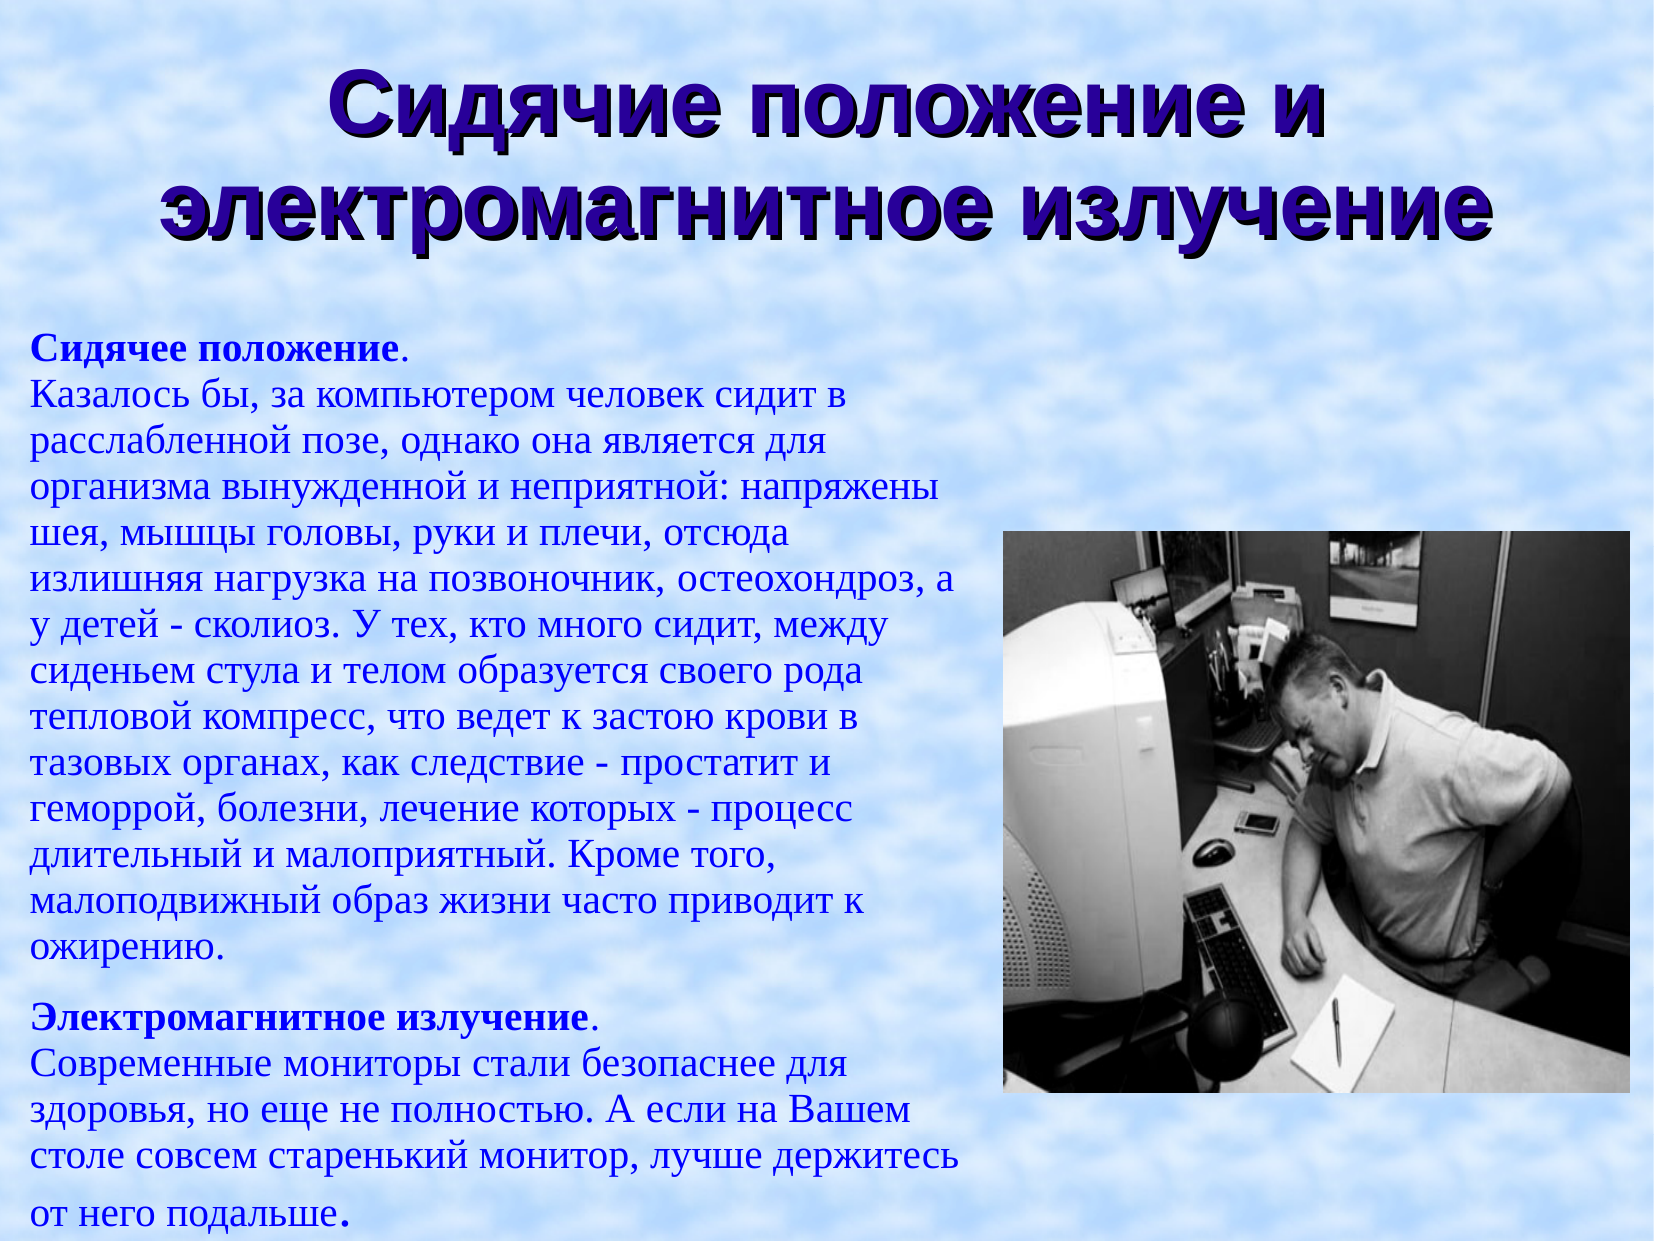

# Сидячие положение и электромагнитное излучение
Сидячее положение.
Казалось бы, за компьютером человек сидит в расслабленной позе, однако она является для организма вынужденной и неприятной: напряжены шея, мышцы головы, руки и плечи, отсюда излишняя нагрузка на позвоночник, остеохондроз, а у детей - сколиоз. У тех, кто много сидит, между сиденьем стула и телом образуется своего рода тепловой компресс, что ведет к застою крови в тазовых органах, как следствие - простатит и геморрой, болезни, лечение которых - процесс длительный и малоприятный. Кроме того, малоподвижный образ жизни часто приводит к ожирению.
Электромагнитное излучение.
Современные мониторы стали безопаснее для здоровья, но еще не полностью. А если на Вашем столе совсем старенький монитор, лучше держитесь от него подальше.